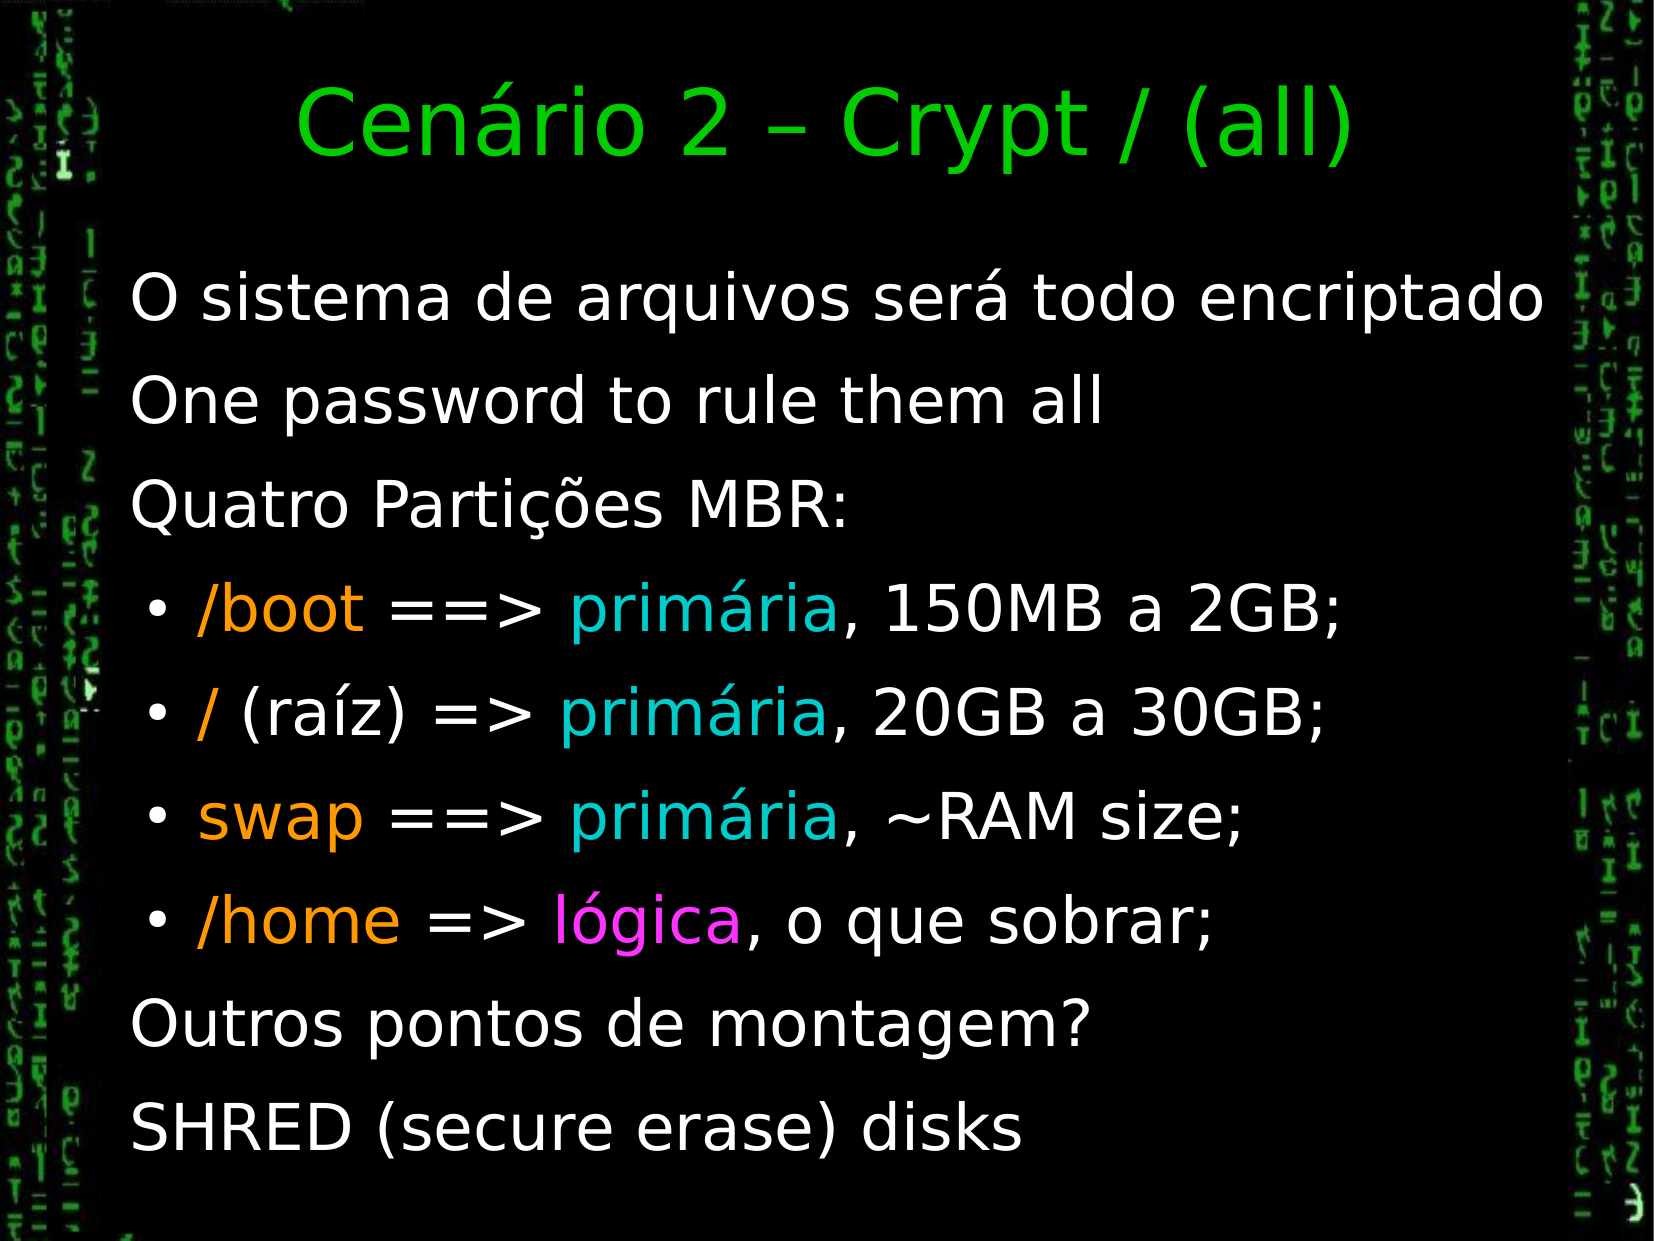

# Cenário 2 – Crypt / (all)
O sistema de arquivos será todo encriptado
One password to rule them all
Quatro Partições MBR:
/boot ==> primária, 150MB a 2GB;
/ (raíz) => primária, 20GB a 30GB;
swap ==> primária, ~RAM size;
/home => lógica, o que sobrar;
Outros pontos de montagem? /var? /usr?
SHRED (secure erase) disks